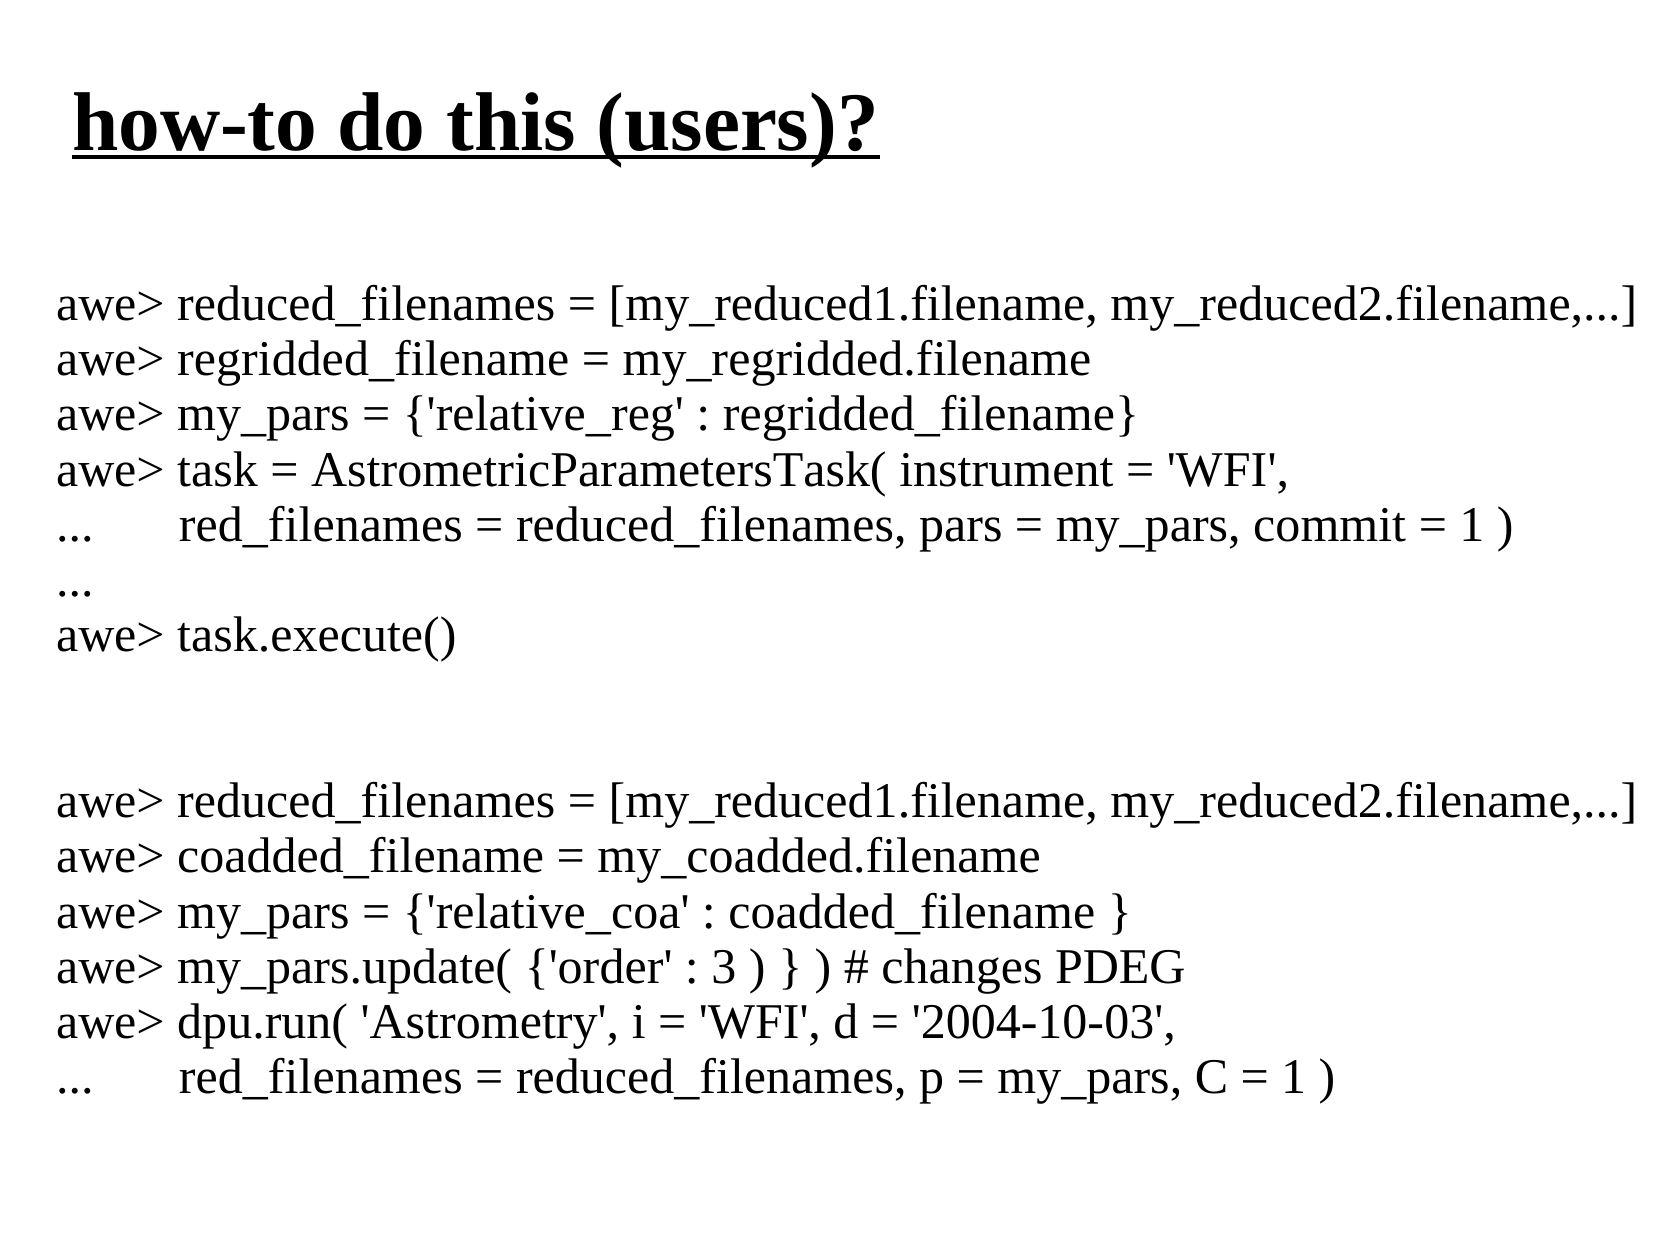

how-to do this (users)?
awe> reduced_filenames = [my_reduced1.filename, my_reduced2.filename,...]
awe> regridded_filename = my_regridded.filename
awe> my_pars = {'relative_reg' : regridded_filename}
awe> task = AstrometricParametersTask( instrument = 'WFI',
... 	 red_filenames = reduced_filenames, pars = my_pars, commit = 1 )
...
awe> task.execute()
awe> reduced_filenames = [my_reduced1.filename, my_reduced2.filename,...]
awe> coadded_filename = my_coadded.filename
awe> my_pars = {'relative_coa' : coadded_filename }
awe> my_pars.update( {'order' : 3 ) } ) # changes PDEG
awe> dpu.run( 'Astrometry', i = 'WFI', d = '2004-10-03',
...	 red_filenames = reduced_filenames, p = my_pars, C = 1 )